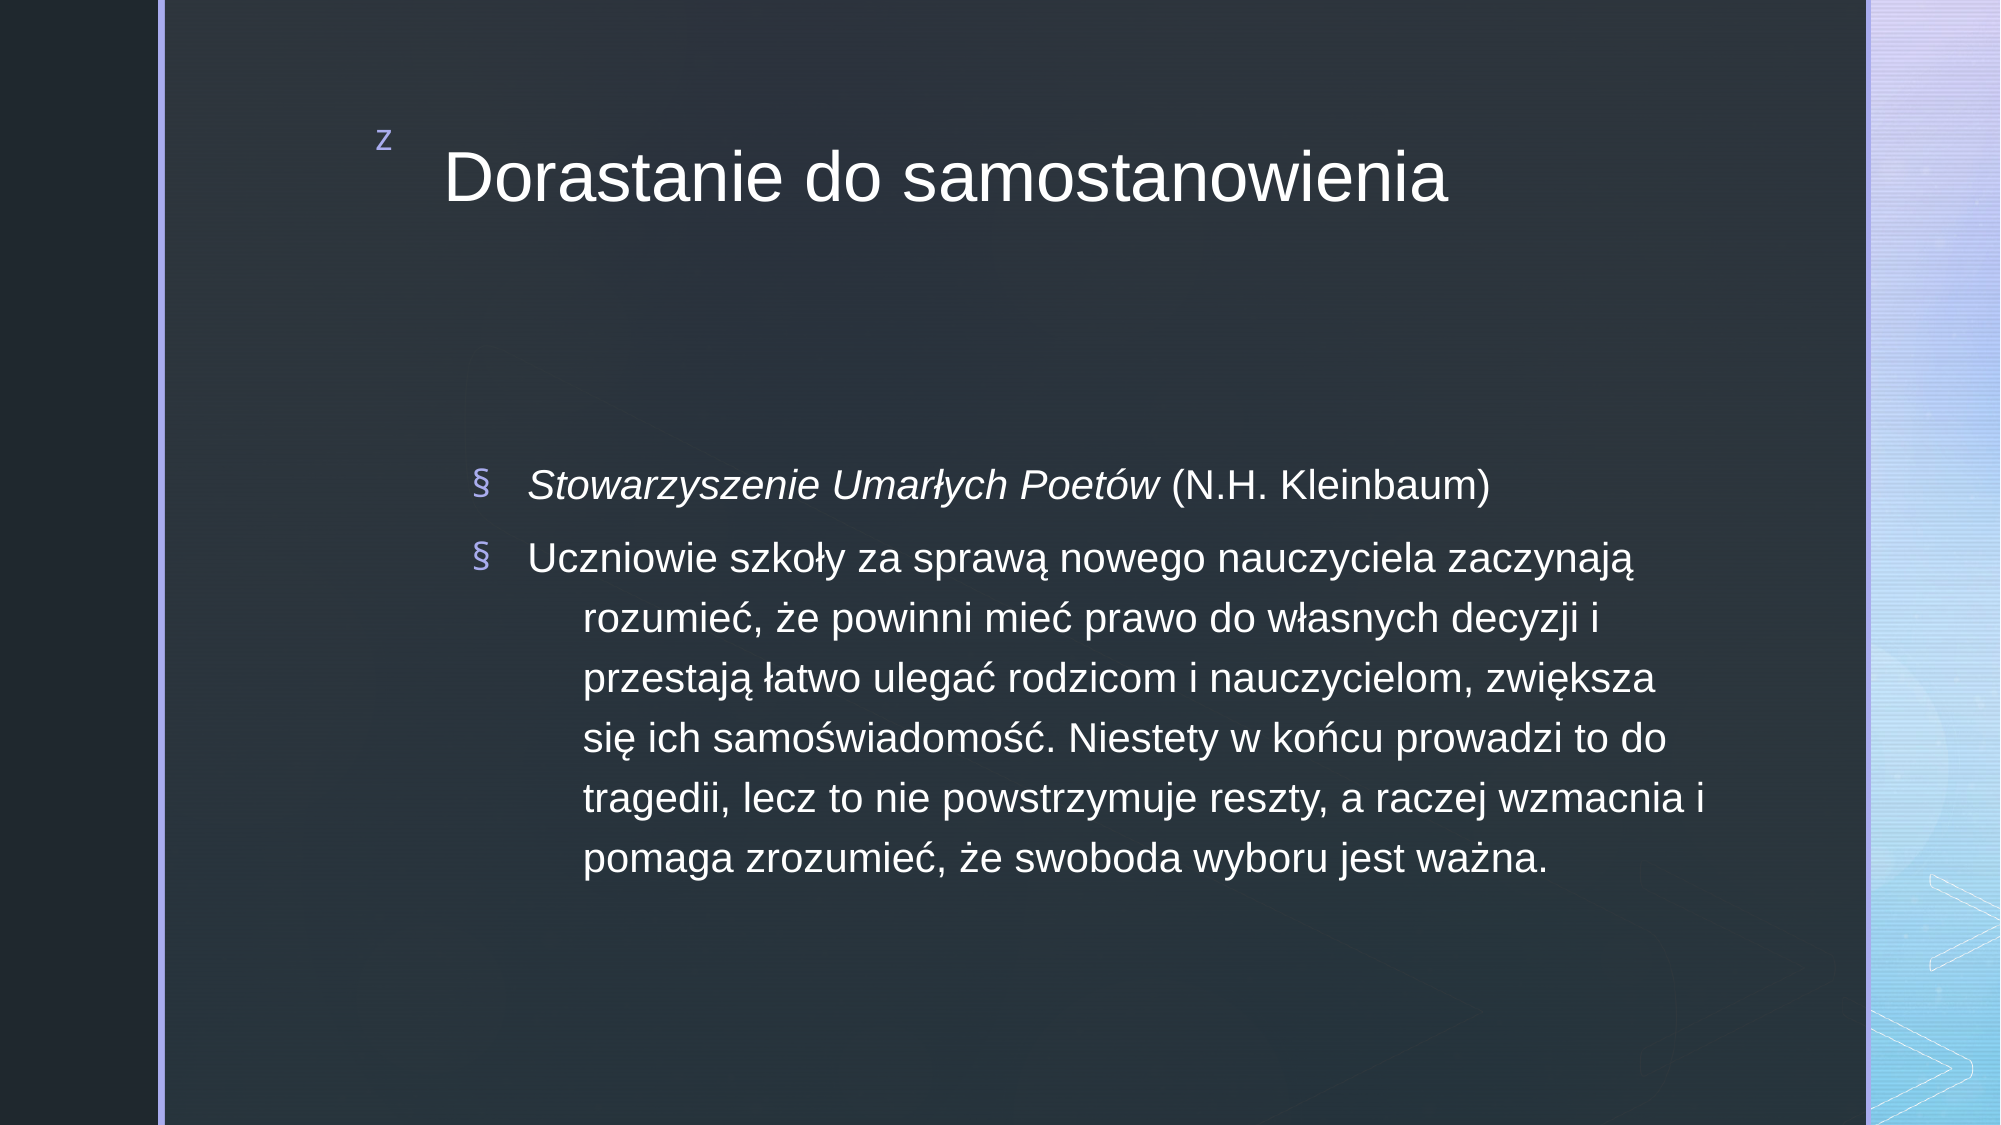

# Dorastanie do samostanowienia
Stowarzyszenie Umarłych Poetów (N.H. Kleinbaum)
Uczniowie szkoły za sprawą nowego nauczyciela zaczynają rozumieć, że powinni mieć prawo do własnych decyzji i przestają łatwo ulegać rodzicom i nauczycielom, zwiększa się ich samoświadomość. Niestety w końcu prowadzi to do tragedii, lecz to nie powstrzymuje reszty, a raczej wzmacnia i pomaga zrozumieć, że swoboda wyboru jest ważna.